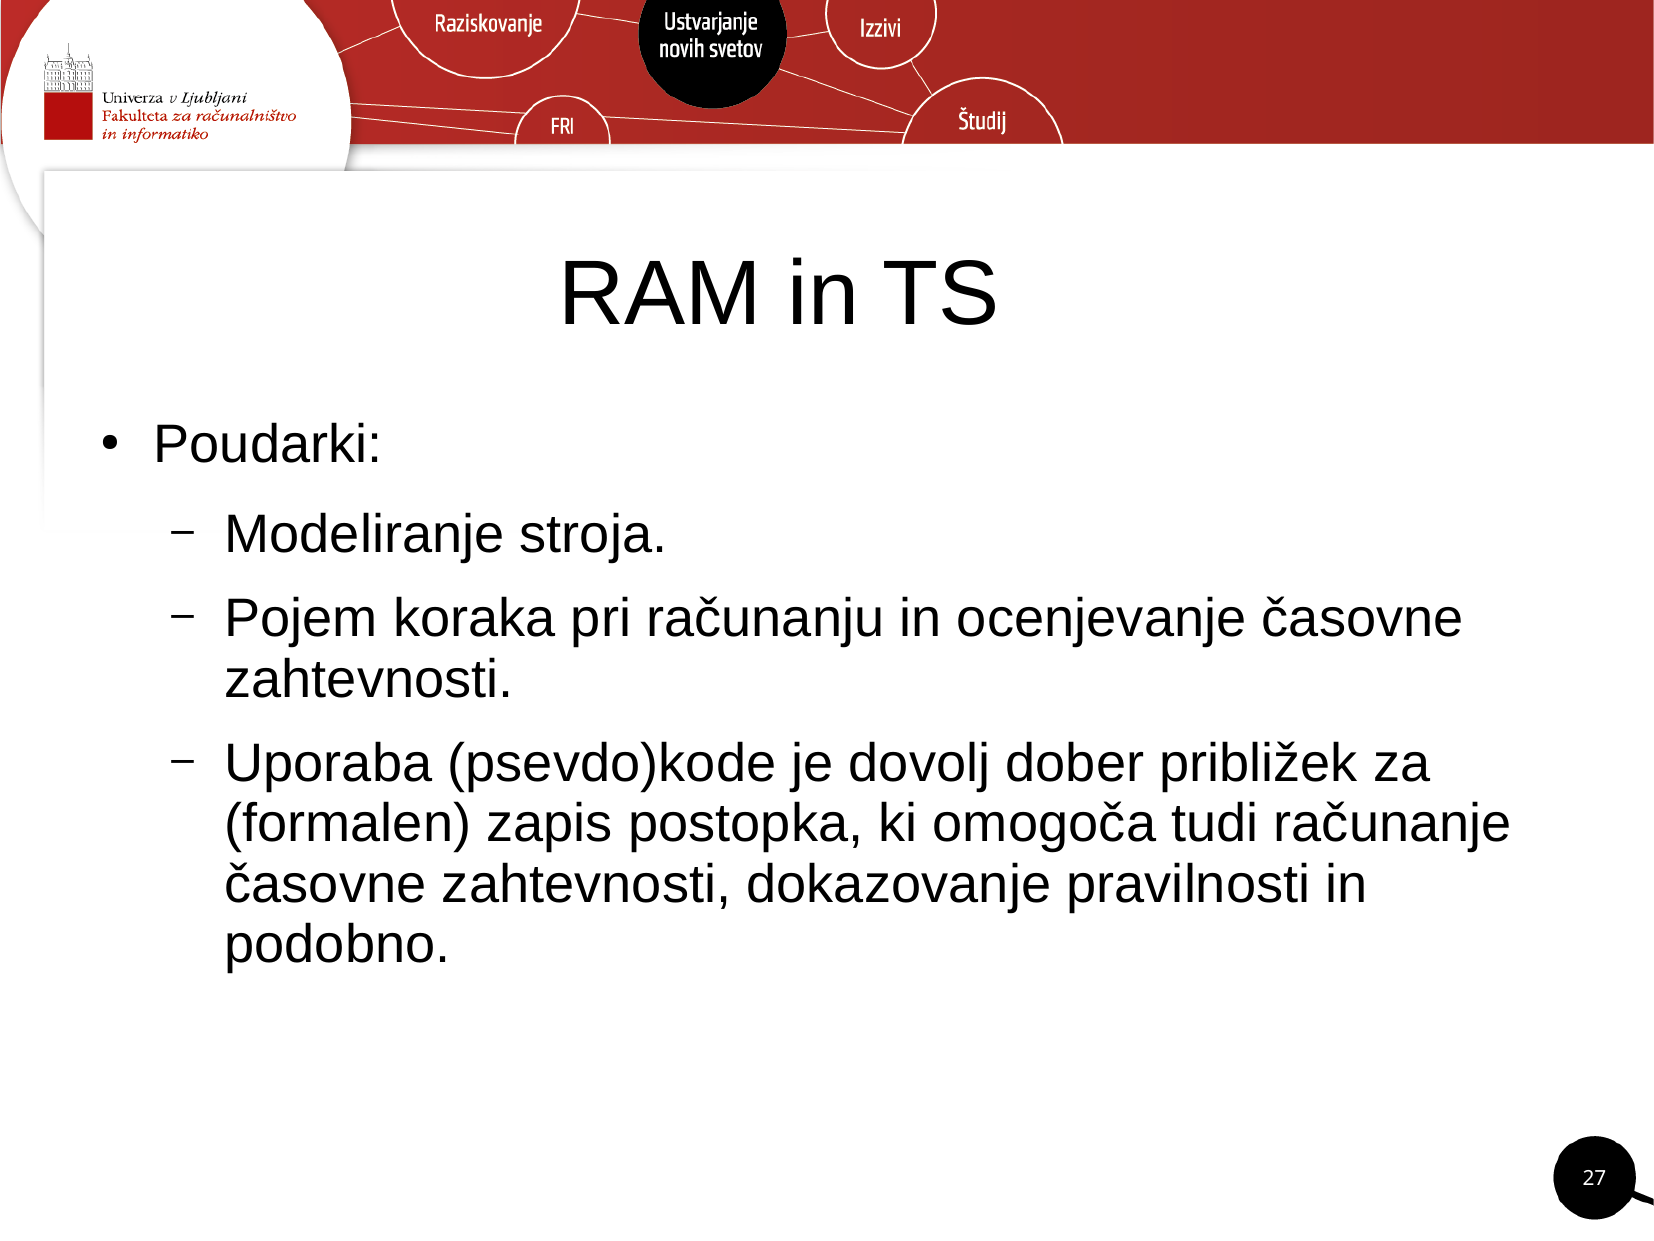

# RAM in TS
Poudarki:
Modeliranje stroja.
Pojem koraka pri računanju in ocenjevanje časovne zahtevnosti.
Uporaba (psevdo)kode je dovolj dober približek za (formalen) zapis postopka, ki omogoča tudi računanje časovne zahtevnosti, dokazovanje pravilnosti in podobno.